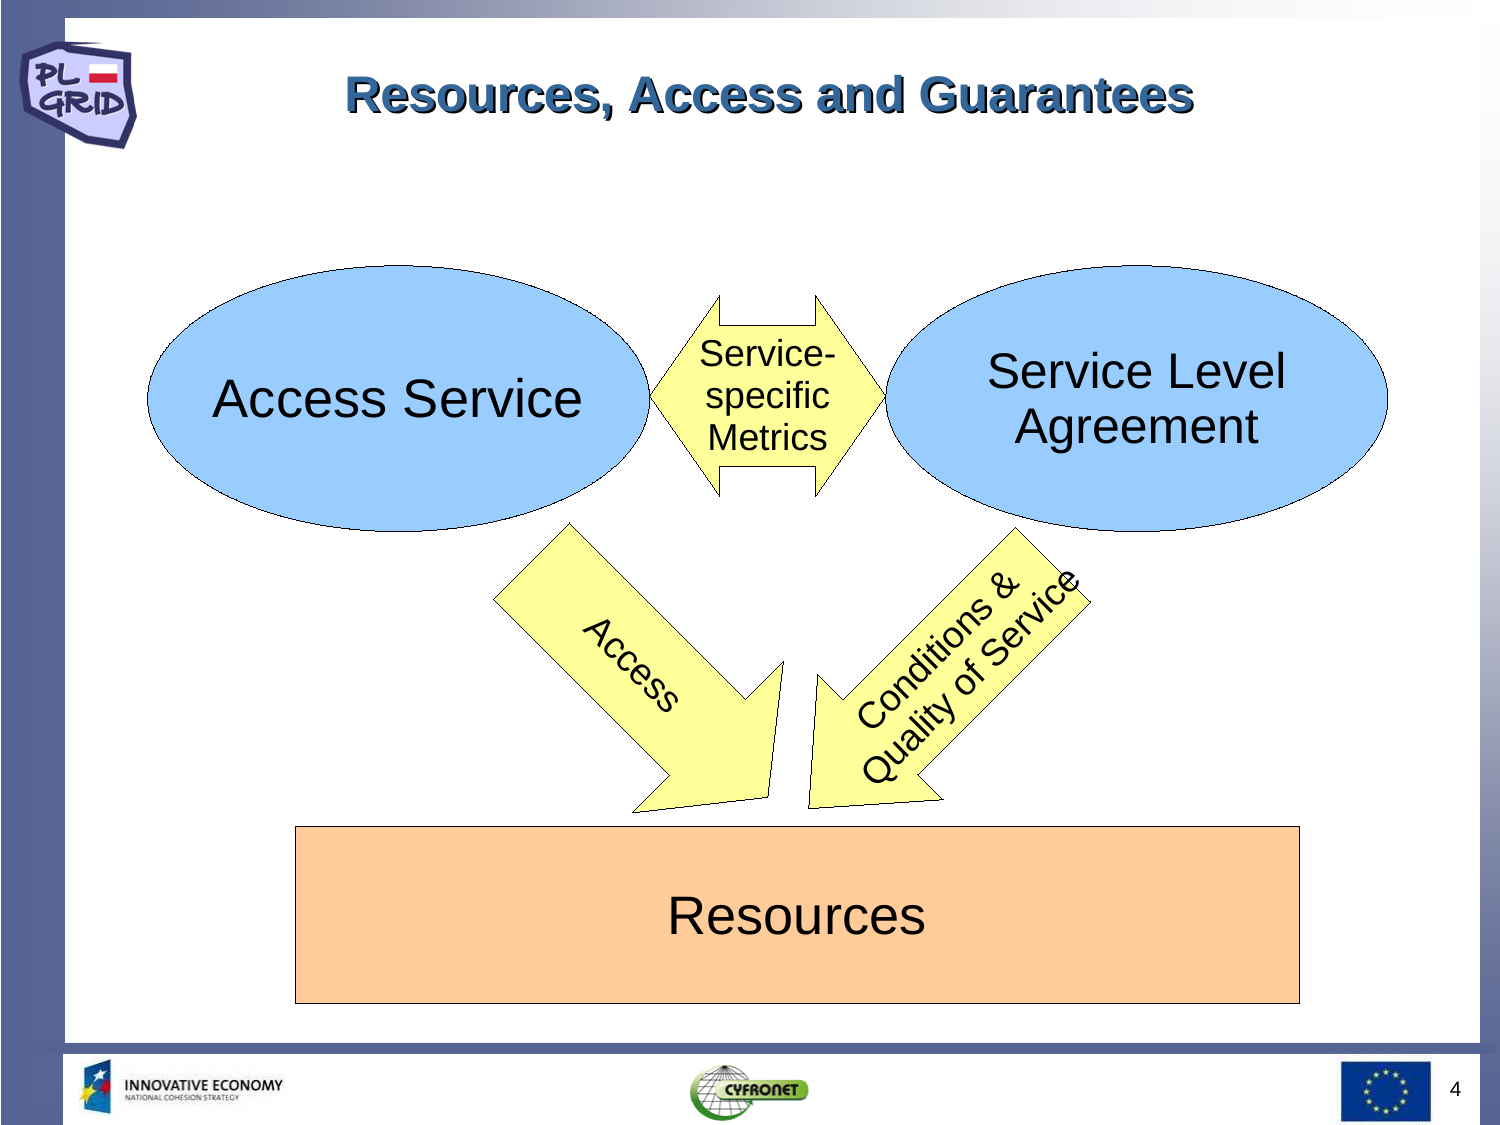

# Resources, Access and Guarantees
Access Service
Service Level
Agreement
Service-
specific
Metrics
Access
Conditions &
 Quality of Service
Resources
4